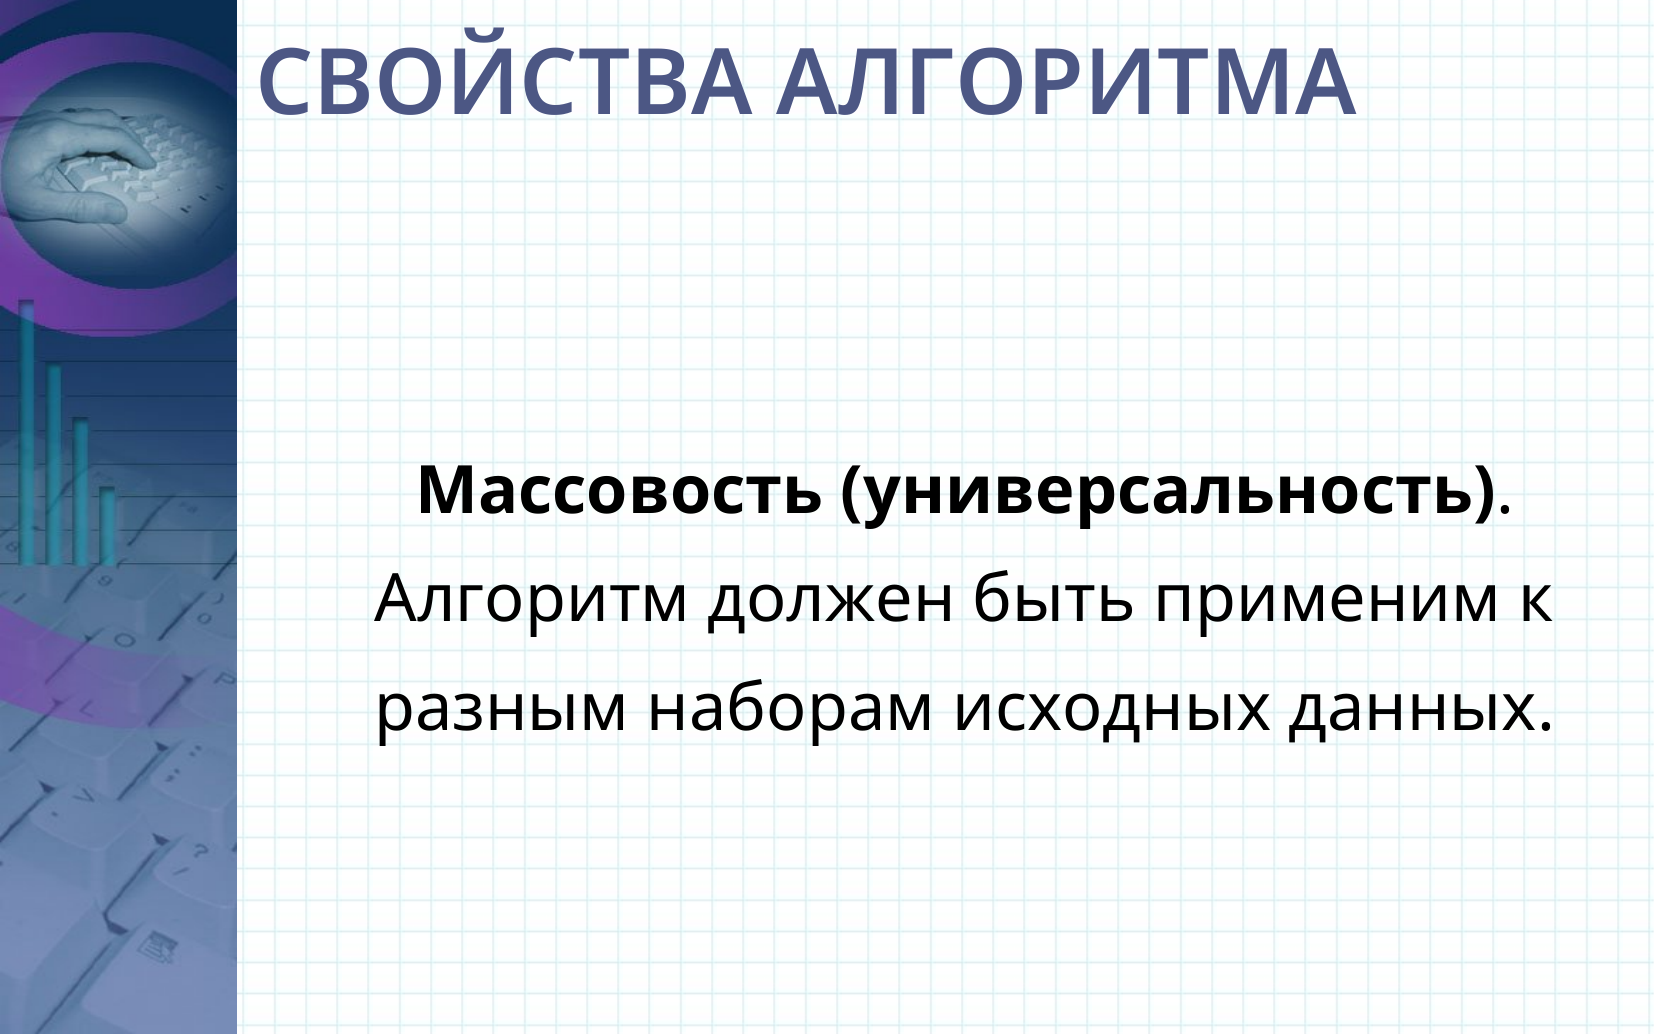

# СВОЙСТВА АЛГОРИТМА
Массовость (универсальность). Алгоритм должен быть применим к разным наборам исходных данных.